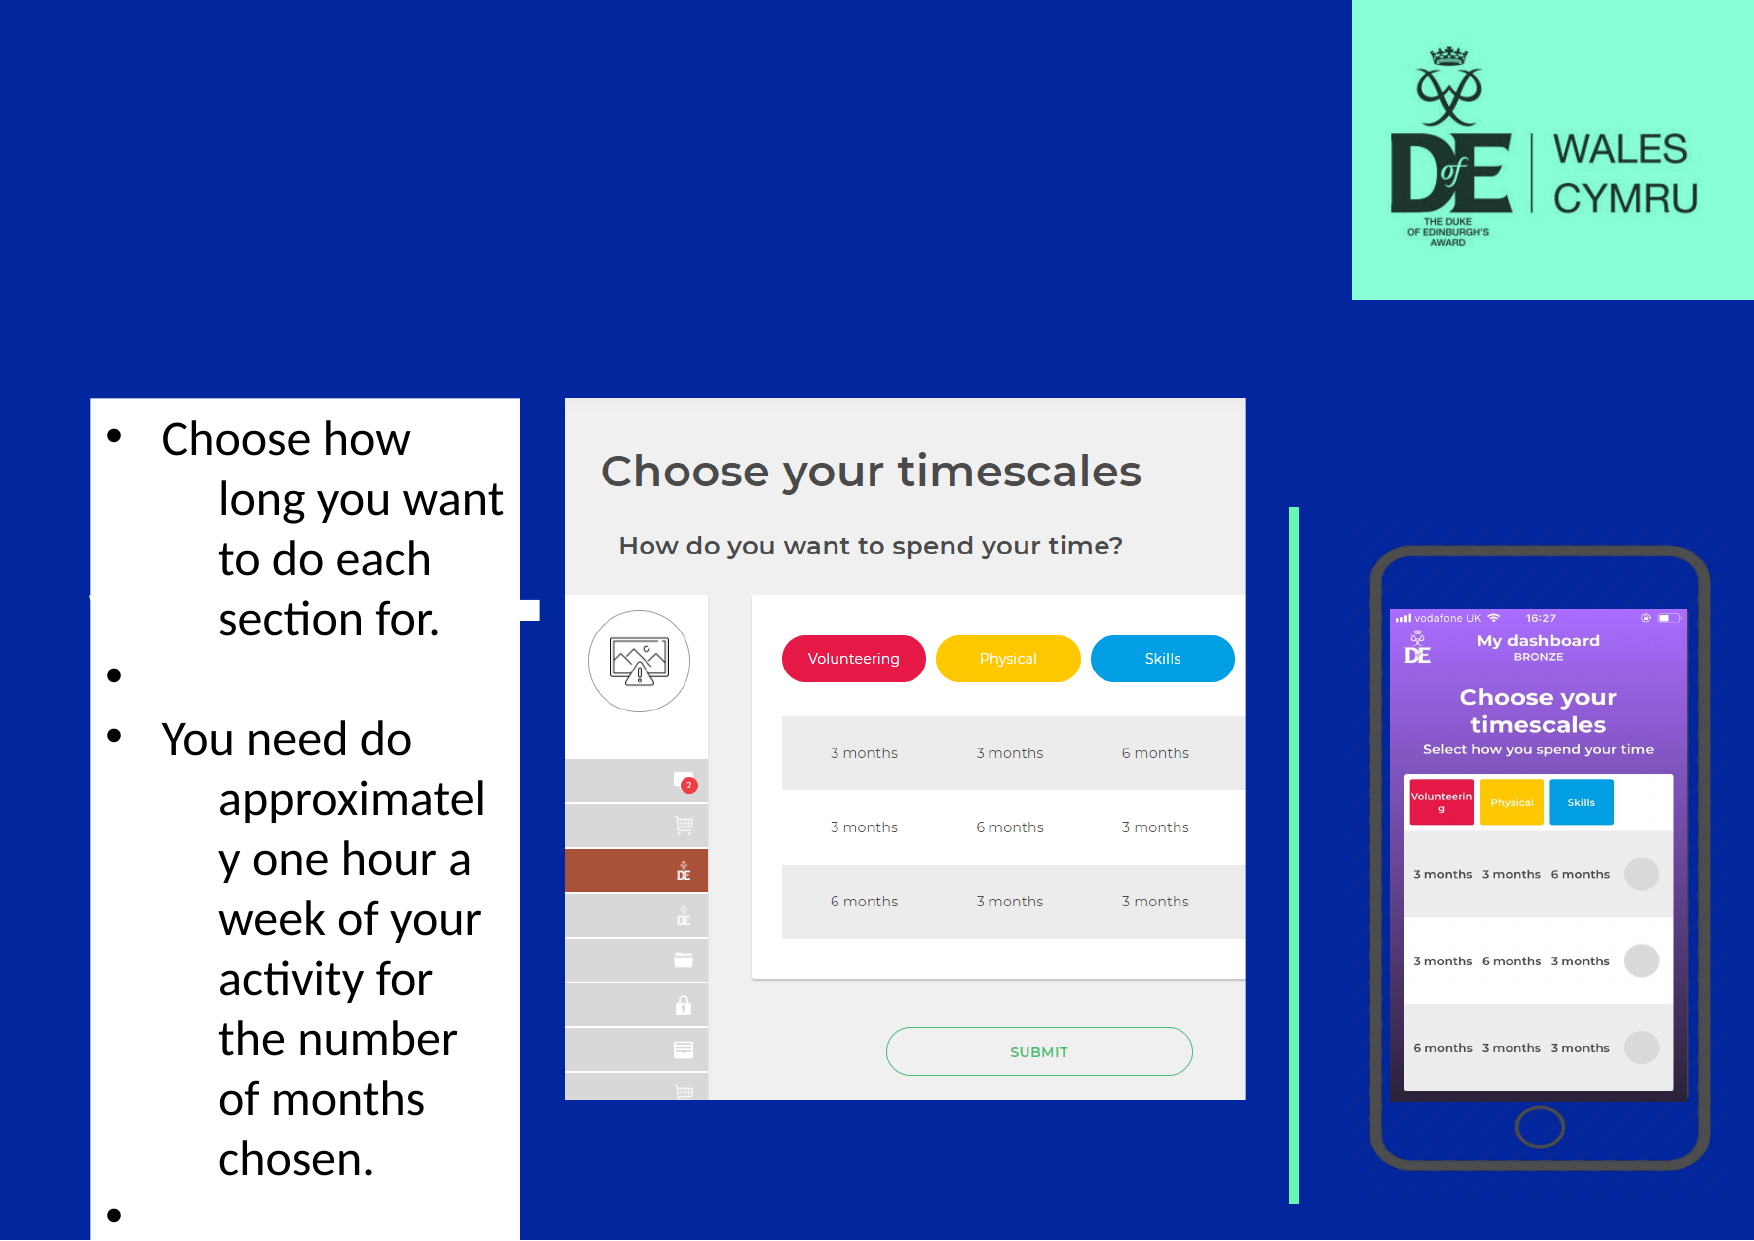

Choose how long you want to do each section for.
You need do approximately one hour a week of your activity for the number of months chosen.
# Step 2. Set Timescales